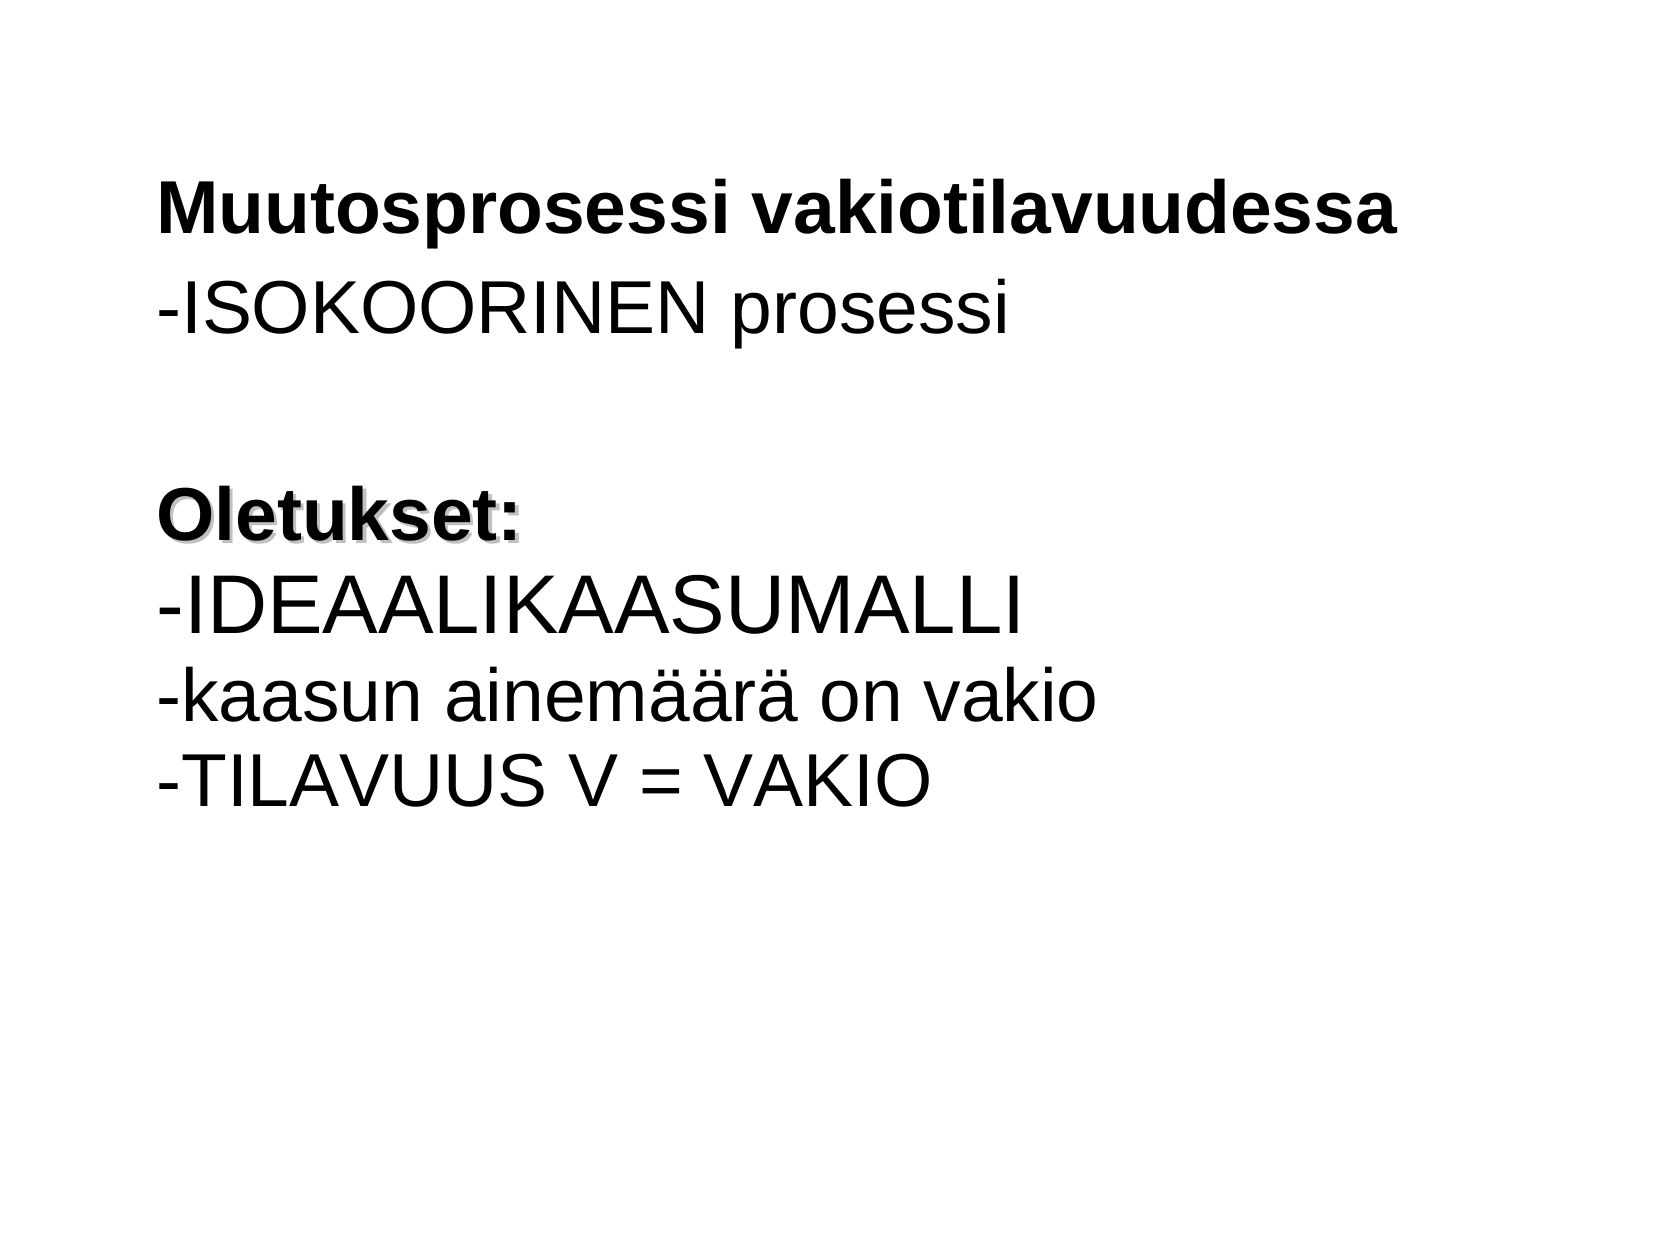

Muutosprosessi vakiotilavuudessa
-ISOKOORINEN prosessi
Oletukset:
-IDEAALIKAASUMALLI
-kaasun ainemäärä on vakio
-TILAVUUS V = VAKIO